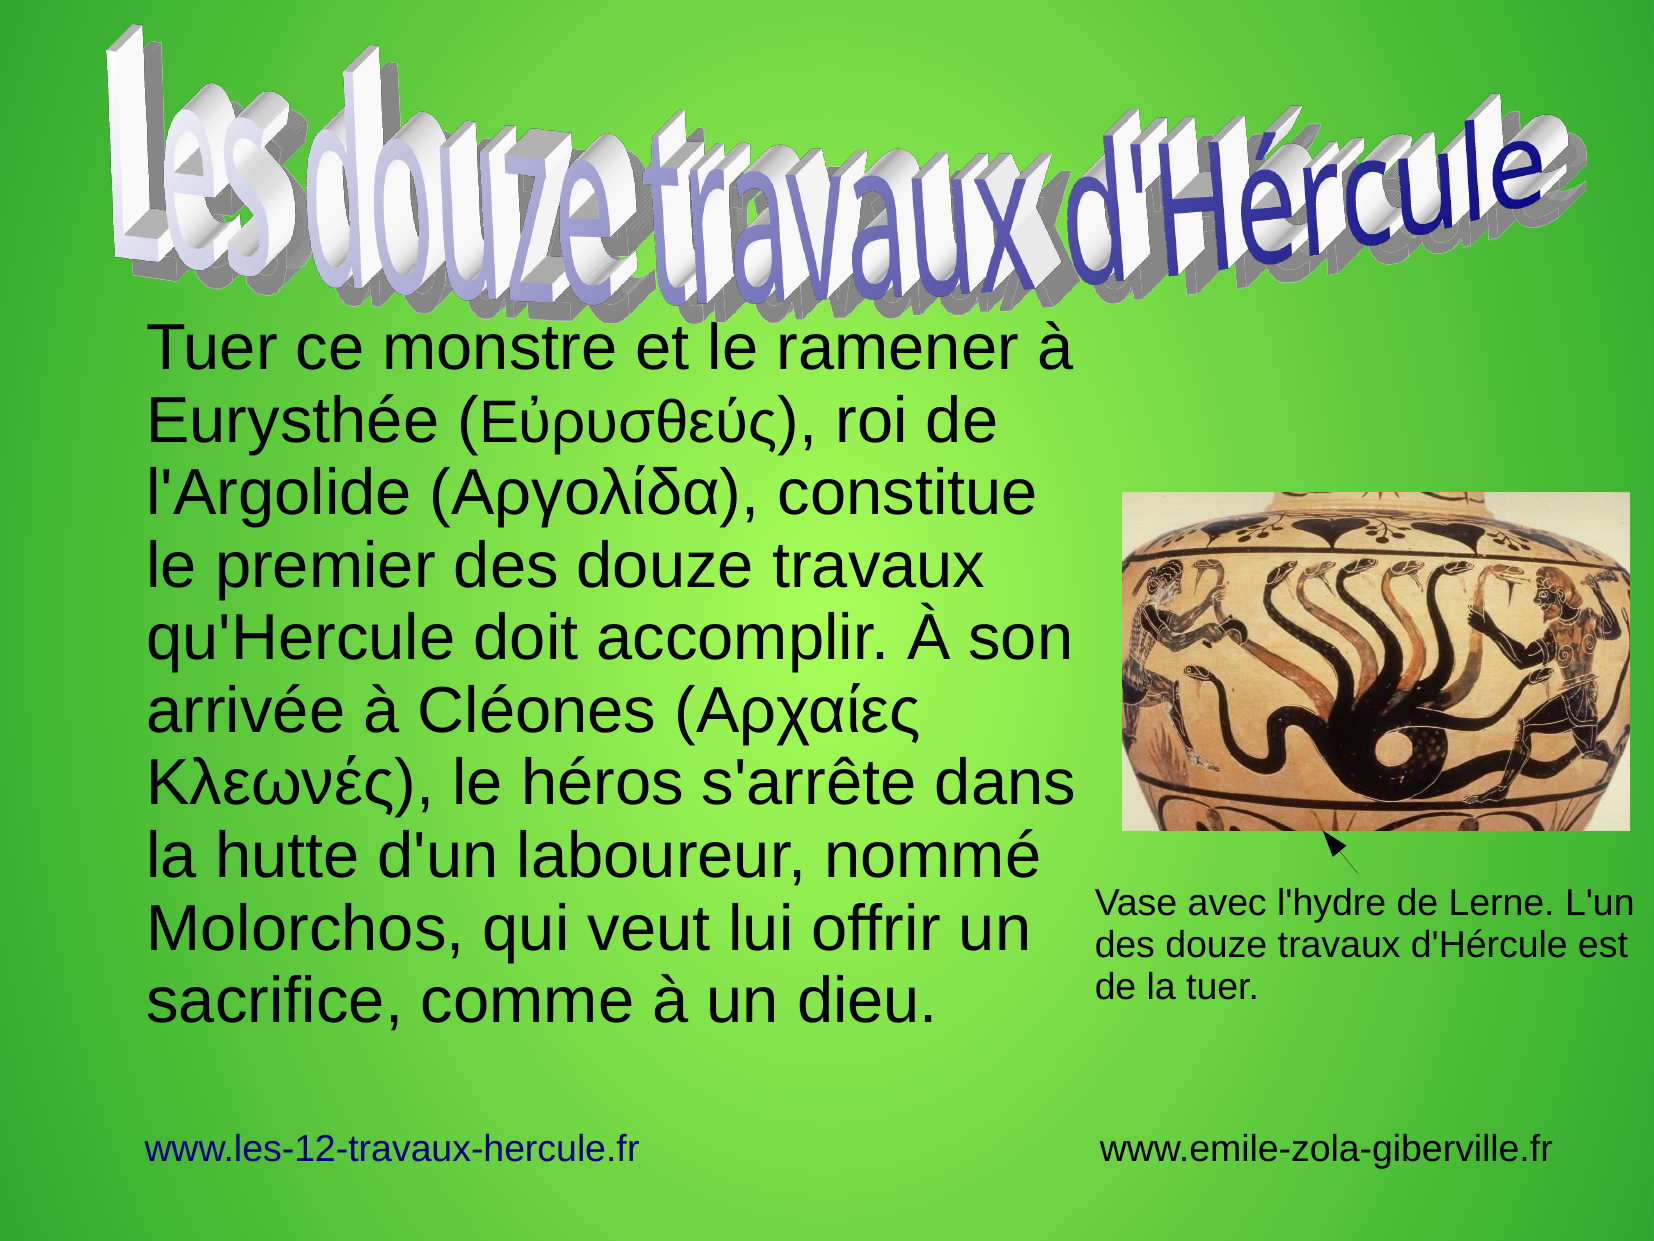

Les douze travaux d'Hércule
# Tuer ce monstre et le ramener à Eurysthée (Εὐρυσθεύς), roi de l'Argolide (Αργολίδα), constitue le premier des douze travaux qu'Hercule doit accomplir. À son arrivée à Cléones (Αρχαίες Κλεωνές), le héros s'arrête dans la hutte d'un laboureur, nommé Molorchos, qui veut lui offrir un sacrifice, comme à un dieu.
Vase avec l'hydre de Lerne. L'un des douze travaux d'Hércule est de la tuer.
www.les-12-travaux-hercule.fr www.emile-zola-giberville.fr